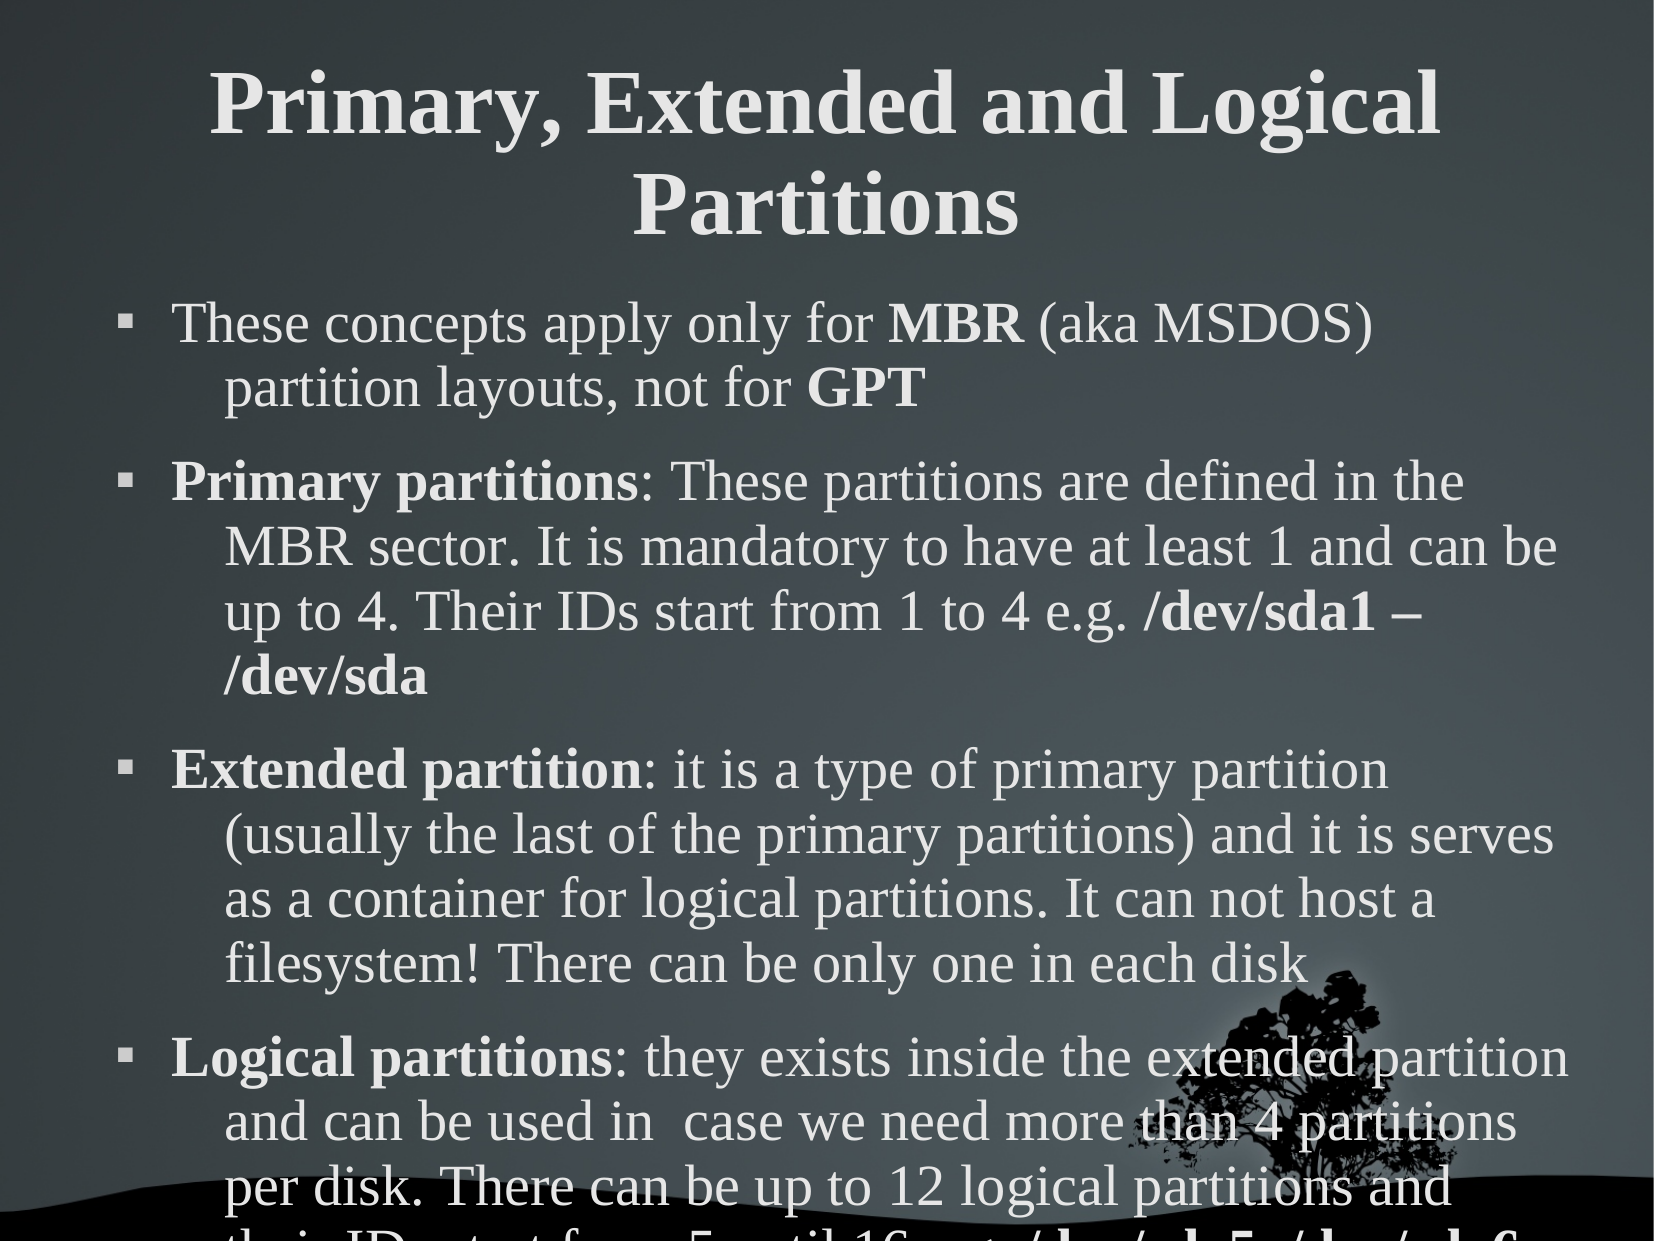

# Primary, Extended and Logical Partitions
These concepts apply only for MBR (aka MSDOS) partition layouts, not for GPT
Primary partitions: These partitions are defined in the MBR sector. It is mandatory to have at least 1 and can be up to 4. Their IDs start from 1 to 4 e.g. /dev/sda1 – /dev/sda
Extended partition: it is a type of primary partition (usually the last of the primary partitions) and it is serves as a container for logical partitions. It can not host a filesystem! There can be only one in each disk
Logical partitions: they exists inside the extended partition and can be used in case we need more than 4 partitions per disk. There can be up to 12 logical partitions and their IDs start from 5 until 16 e.g. /dev/sda5, /dev/sda6 etc